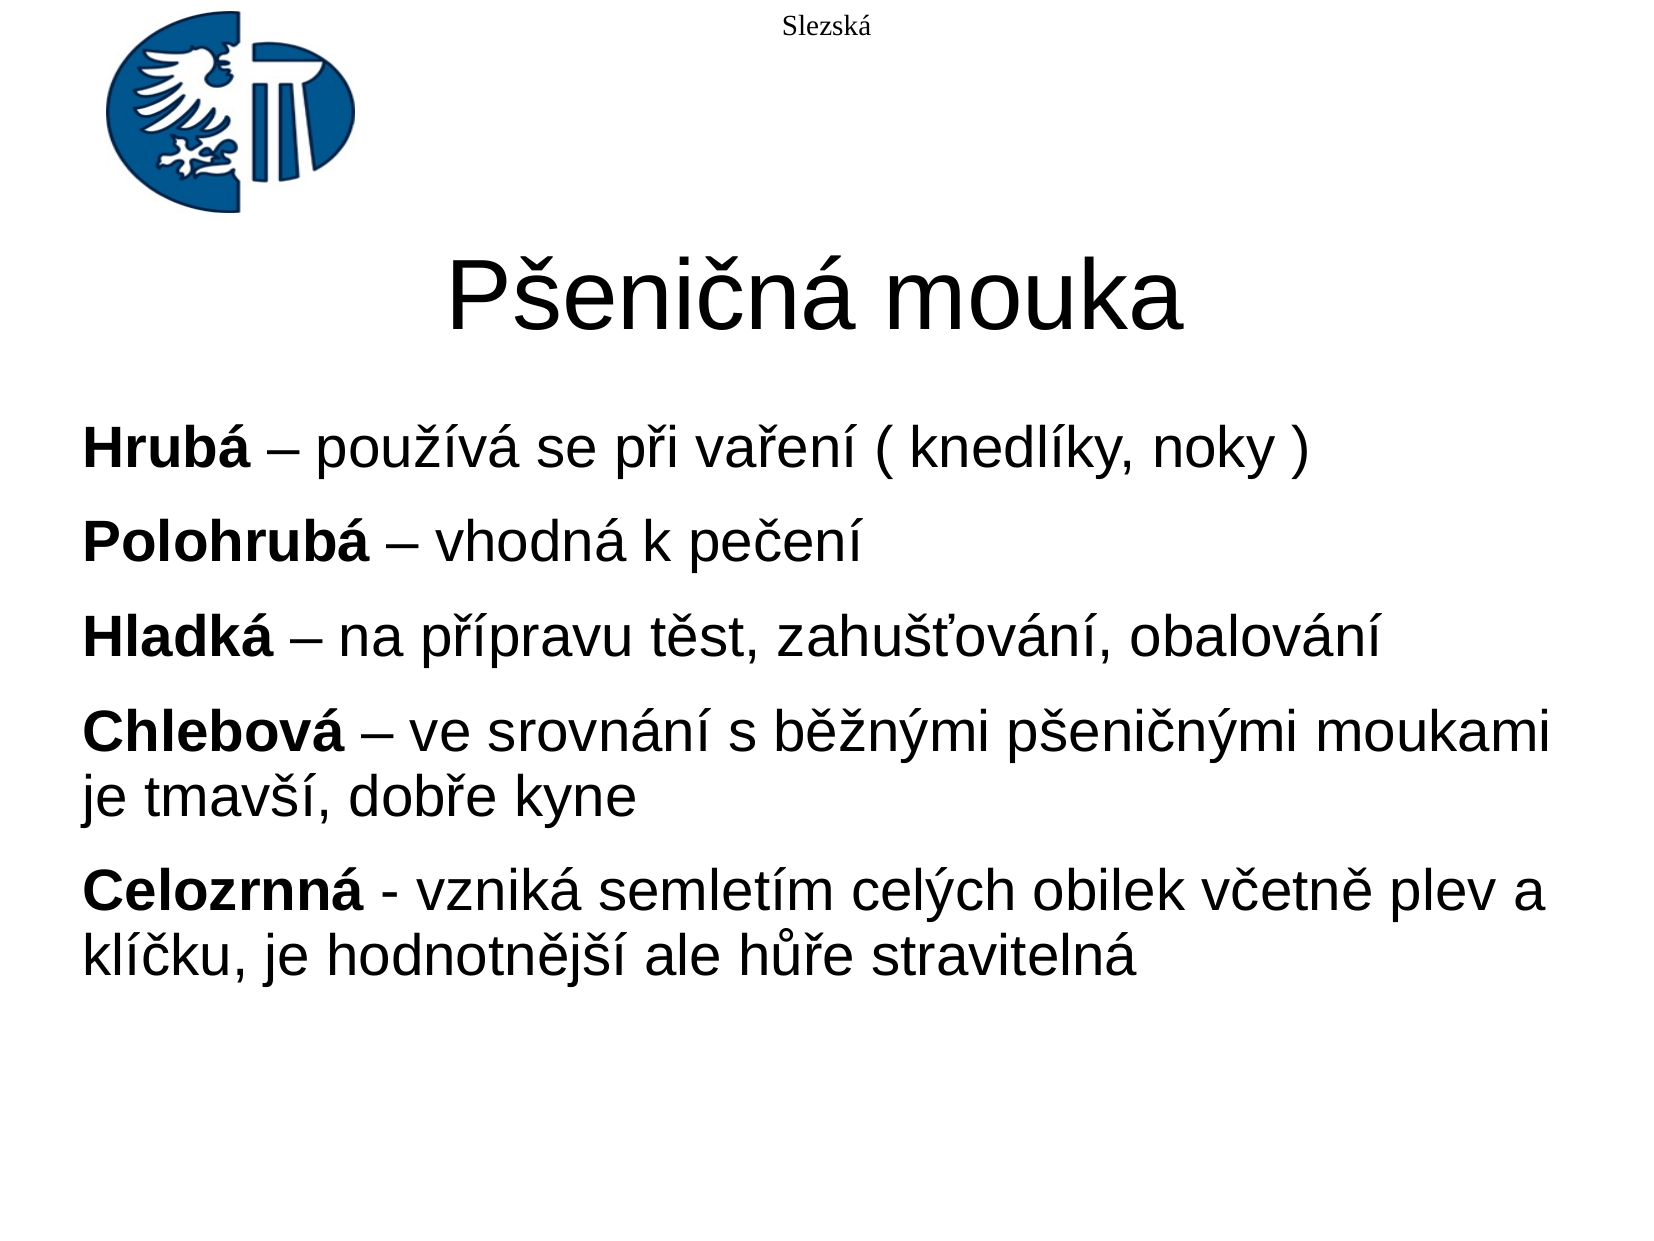

ahoj
# Pšeničná mouka
Hrubá – používá se při vaření ( knedlíky, noky )
Polohrubá – vhodná k pečení
Hladká – na přípravu těst, zahušťování, obalování
Chlebová – ve srovnání s běžnými pšeničnými moukami je tmavší, dobře kyne
Celozrnná - vzniká semletím celých obilek včetně plev a klíčku, je hodnotnější ale hůře stravitelná